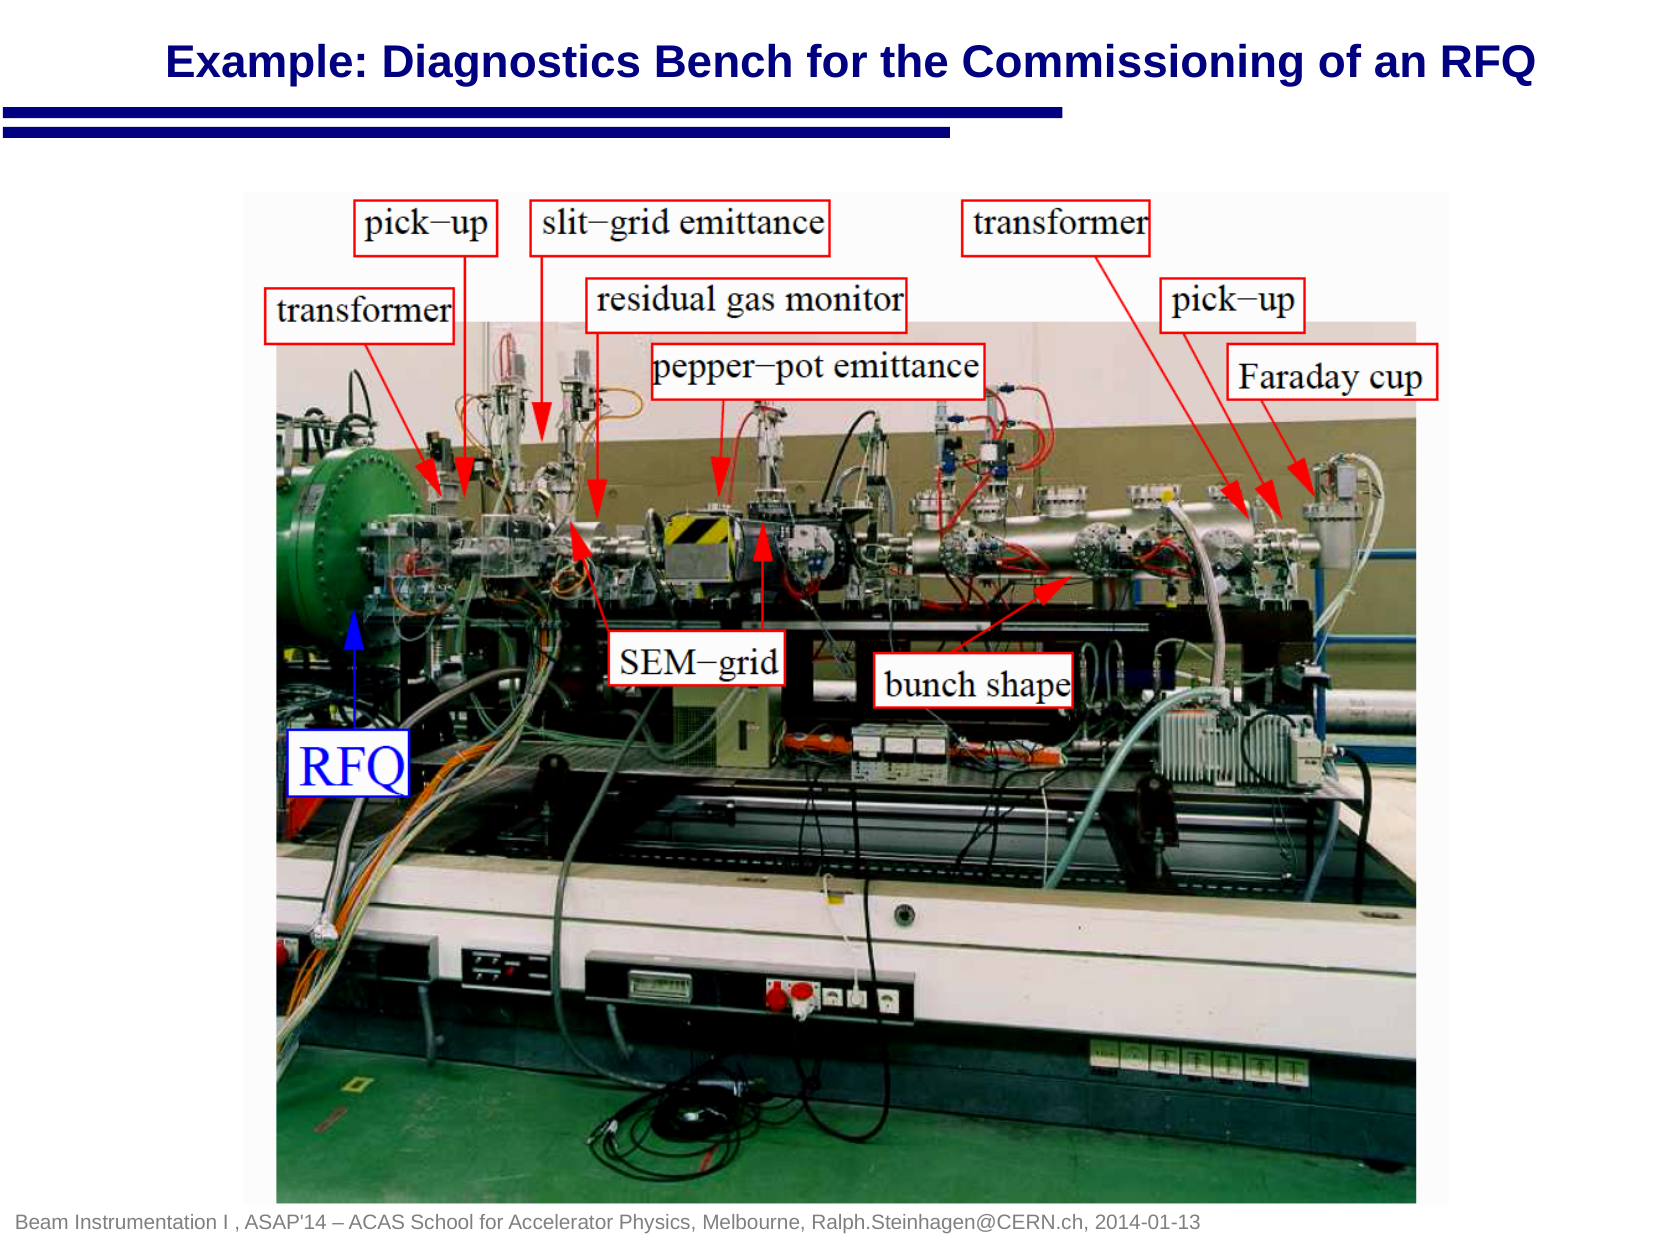

# Example: Diagnostics Bench for the Commissioning of an RFQ